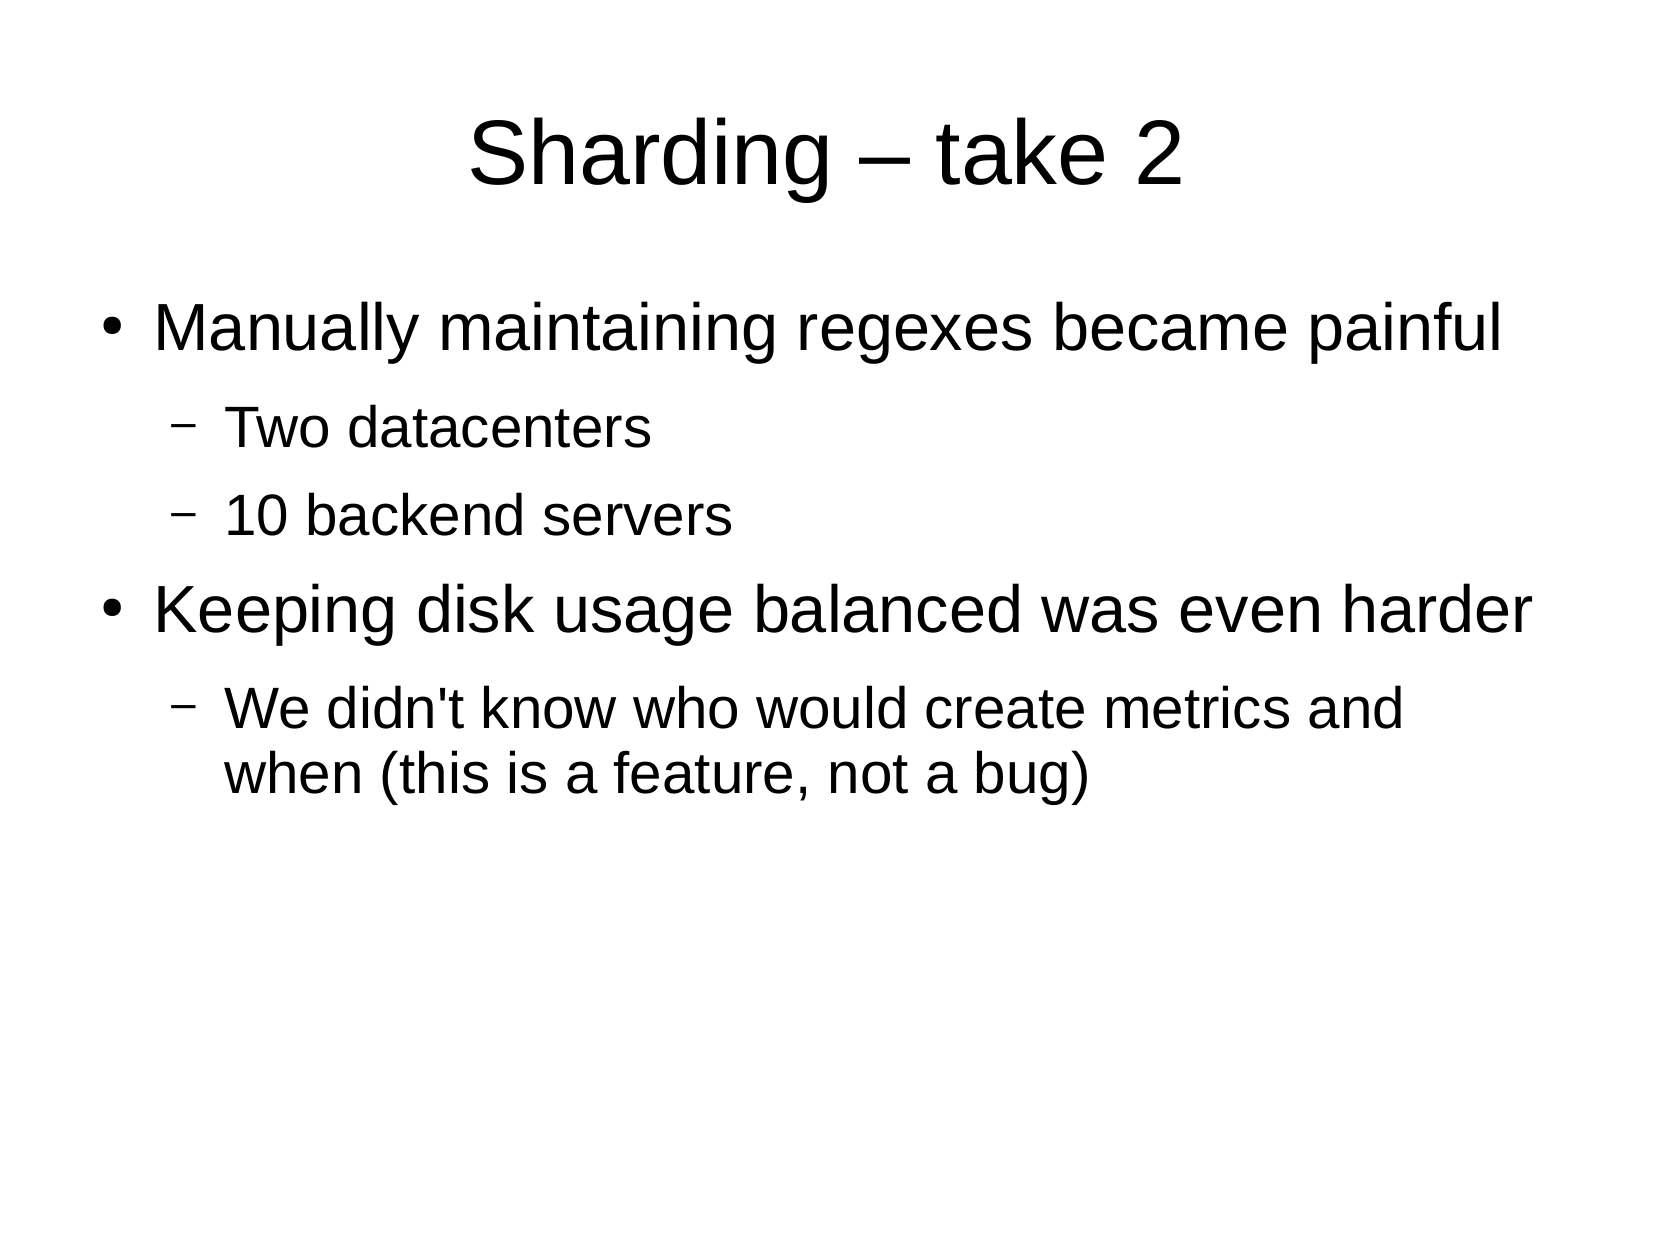

# Sharding – take 2
Manually maintaining regexes became painful
Two datacenters
10 backend servers
Keeping disk usage balanced was even harder
We didn't know who would create metrics and when (this is a feature, not a bug)